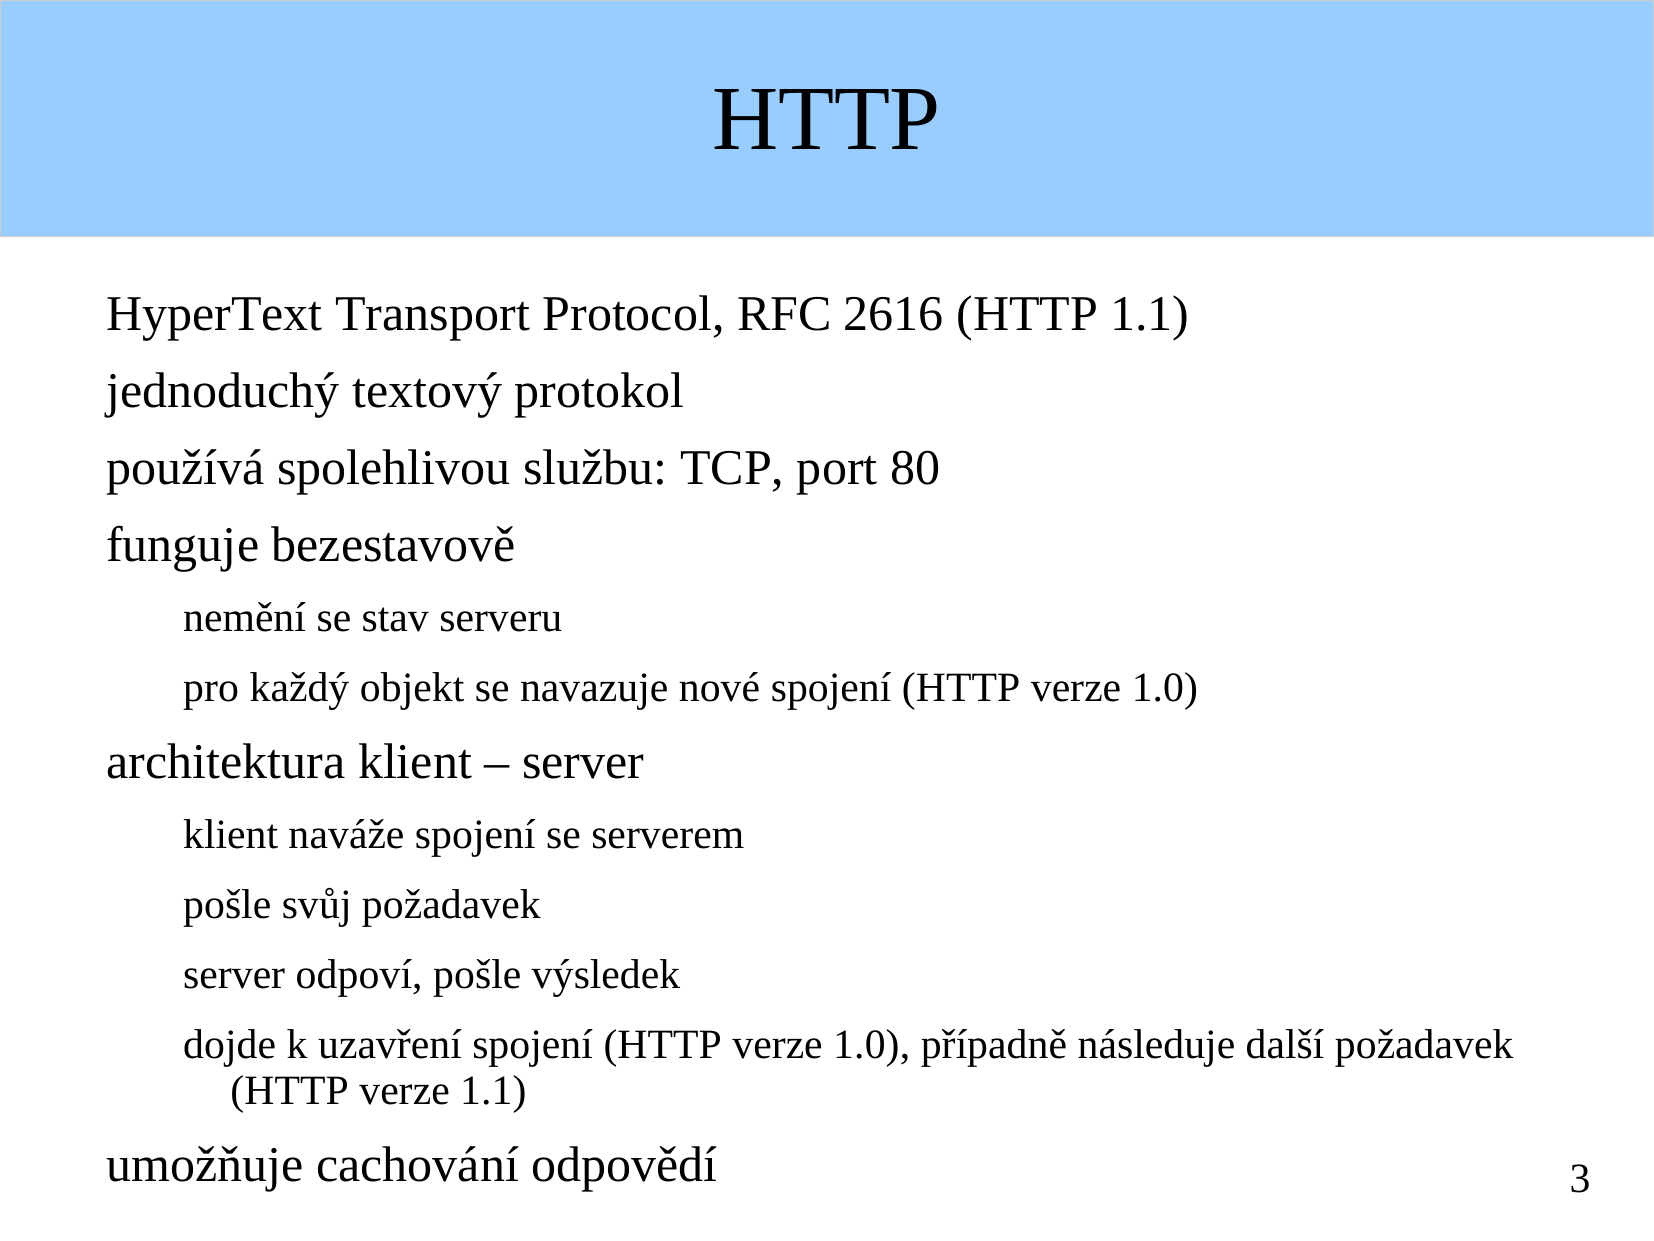

# HTTP
HyperText Transport Protocol, RFC 2616 (HTTP 1.1)
jednoduchý textový protokol
používá spolehlivou službu: TCP, port 80
funguje bezestavově
nemění se stav serveru
pro každý objekt se navazuje nové spojení (HTTP verze 1.0)
architektura klient – server
klient naváže spojení se serverem
pošle svůj požadavek
server odpoví, pošle výsledek
dojde k uzavření spojení (HTTP verze 1.0), případně následuje další požadavek (HTTP verze 1.1)
umožňuje cachování odpovědí